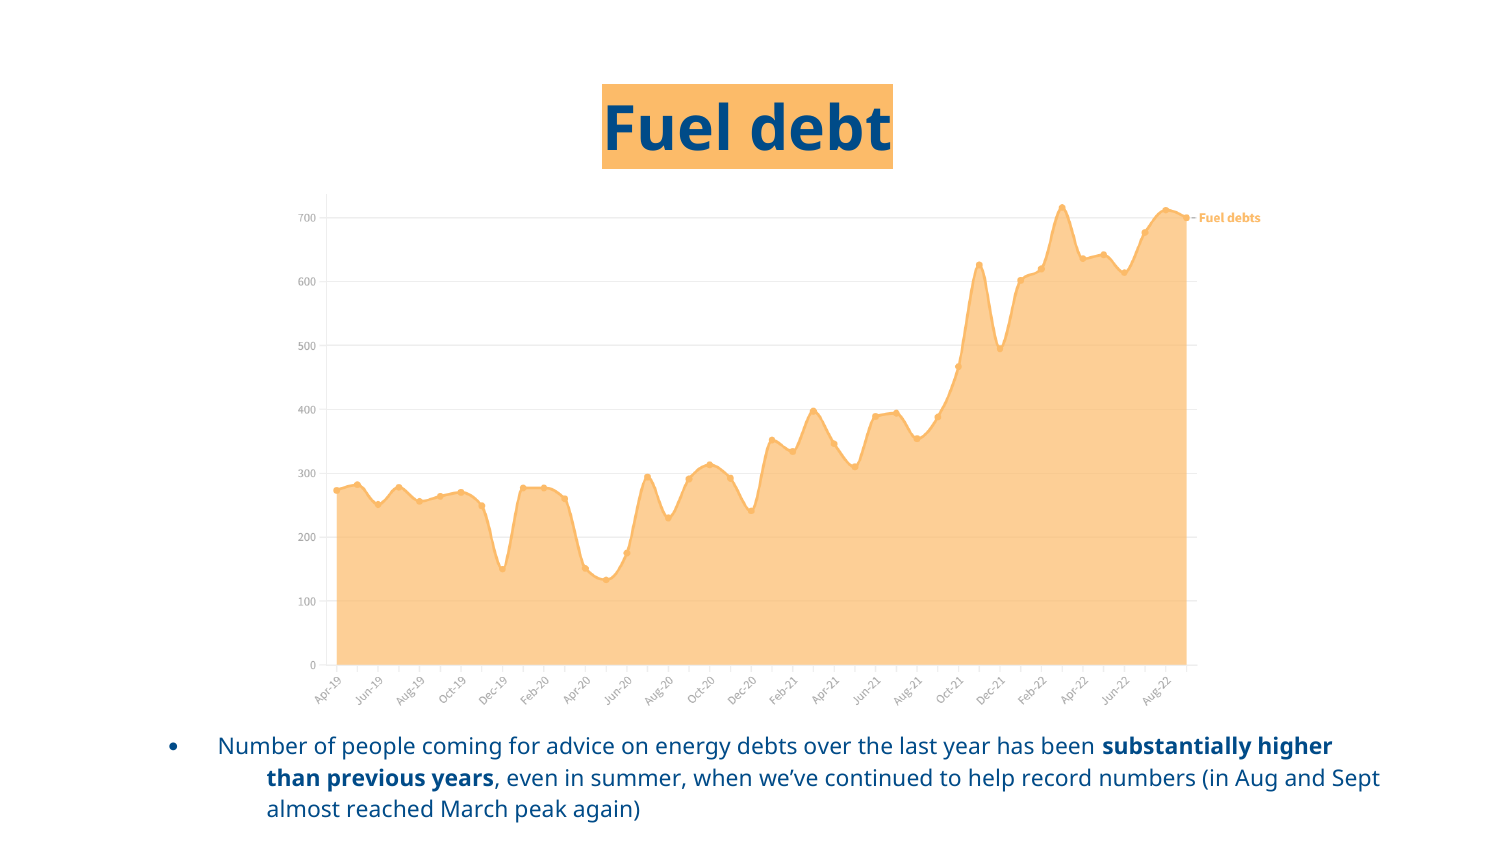

# Fuel debt
Number of people coming for advice on energy debts over the last year has been substantially higher than previous years, even in summer, when we’ve continued to help record numbers (in Aug and Sept almost reached March peak again)